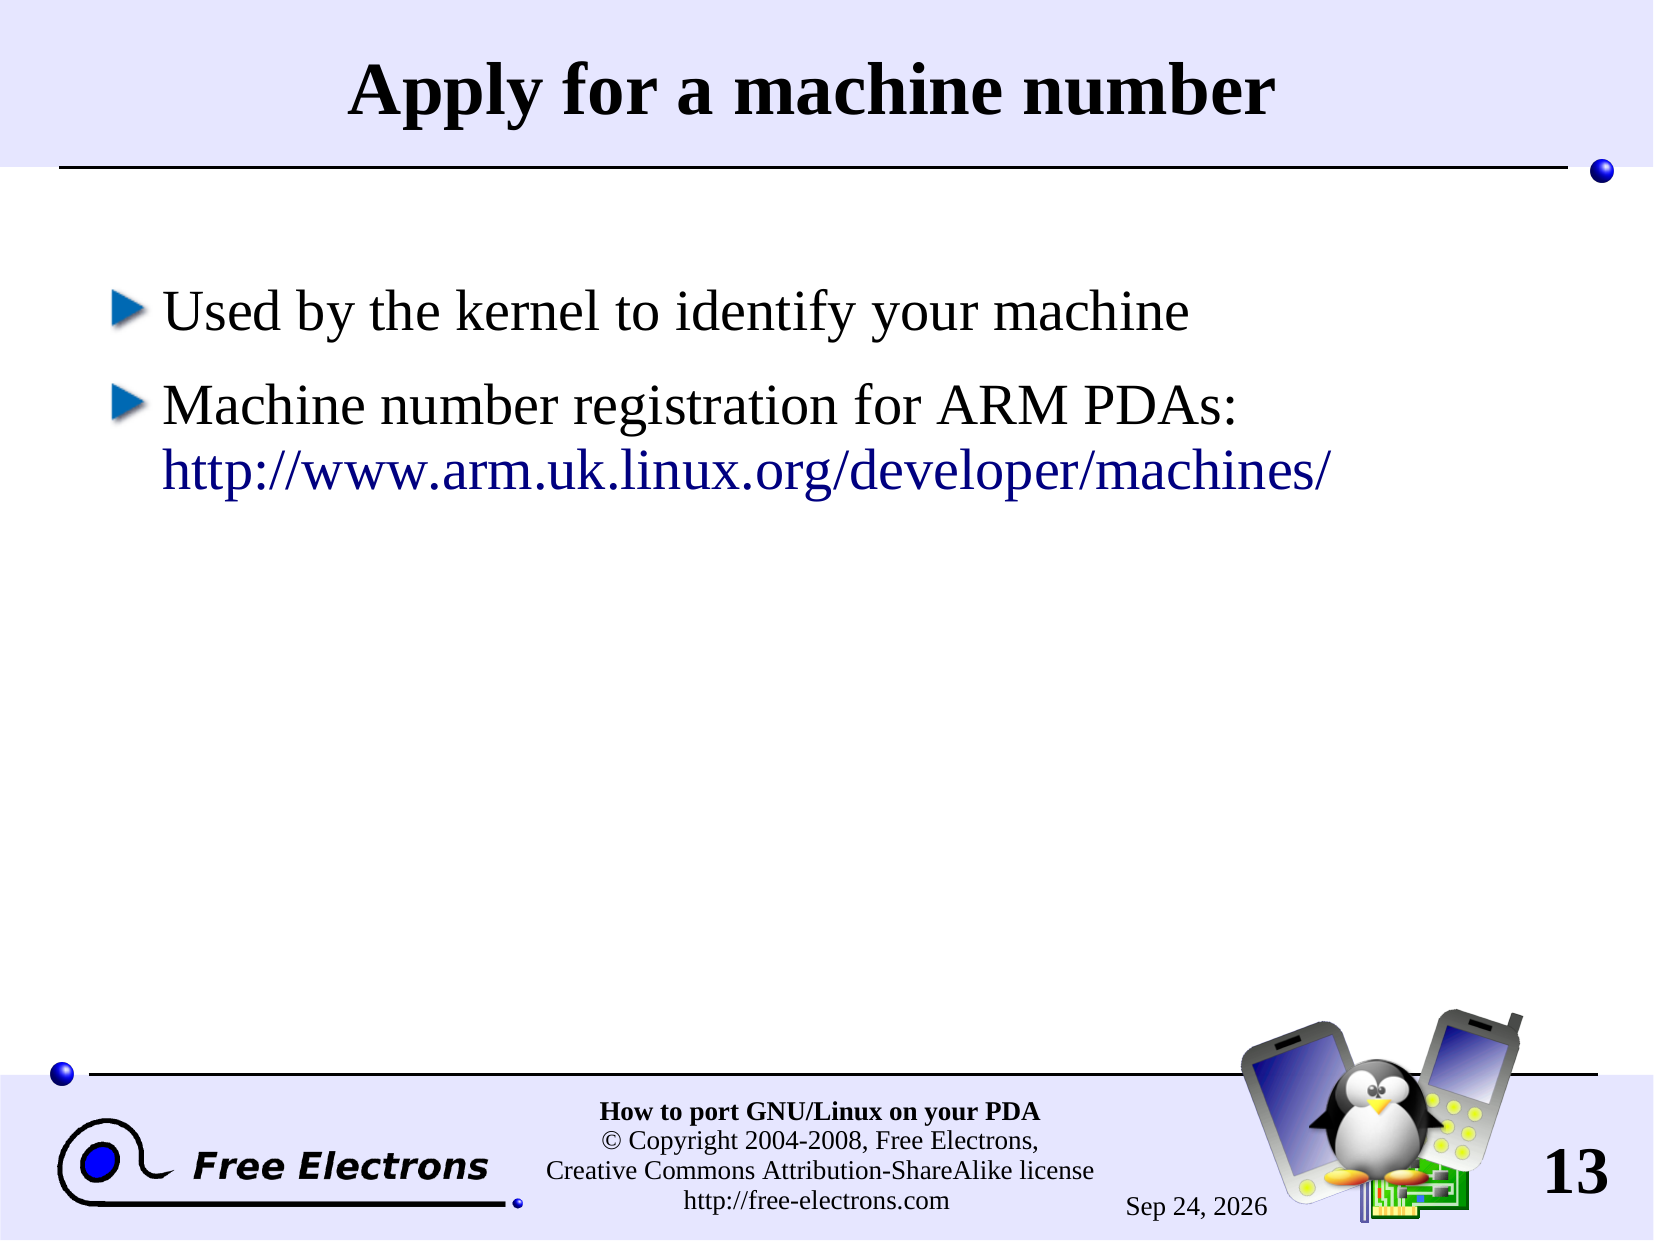

# Apply for a machine number
Used by the kernel to identify your machine
Machine number registration for ARM PDAs:
http://www.arm.uk.linux.org/developer/machines/